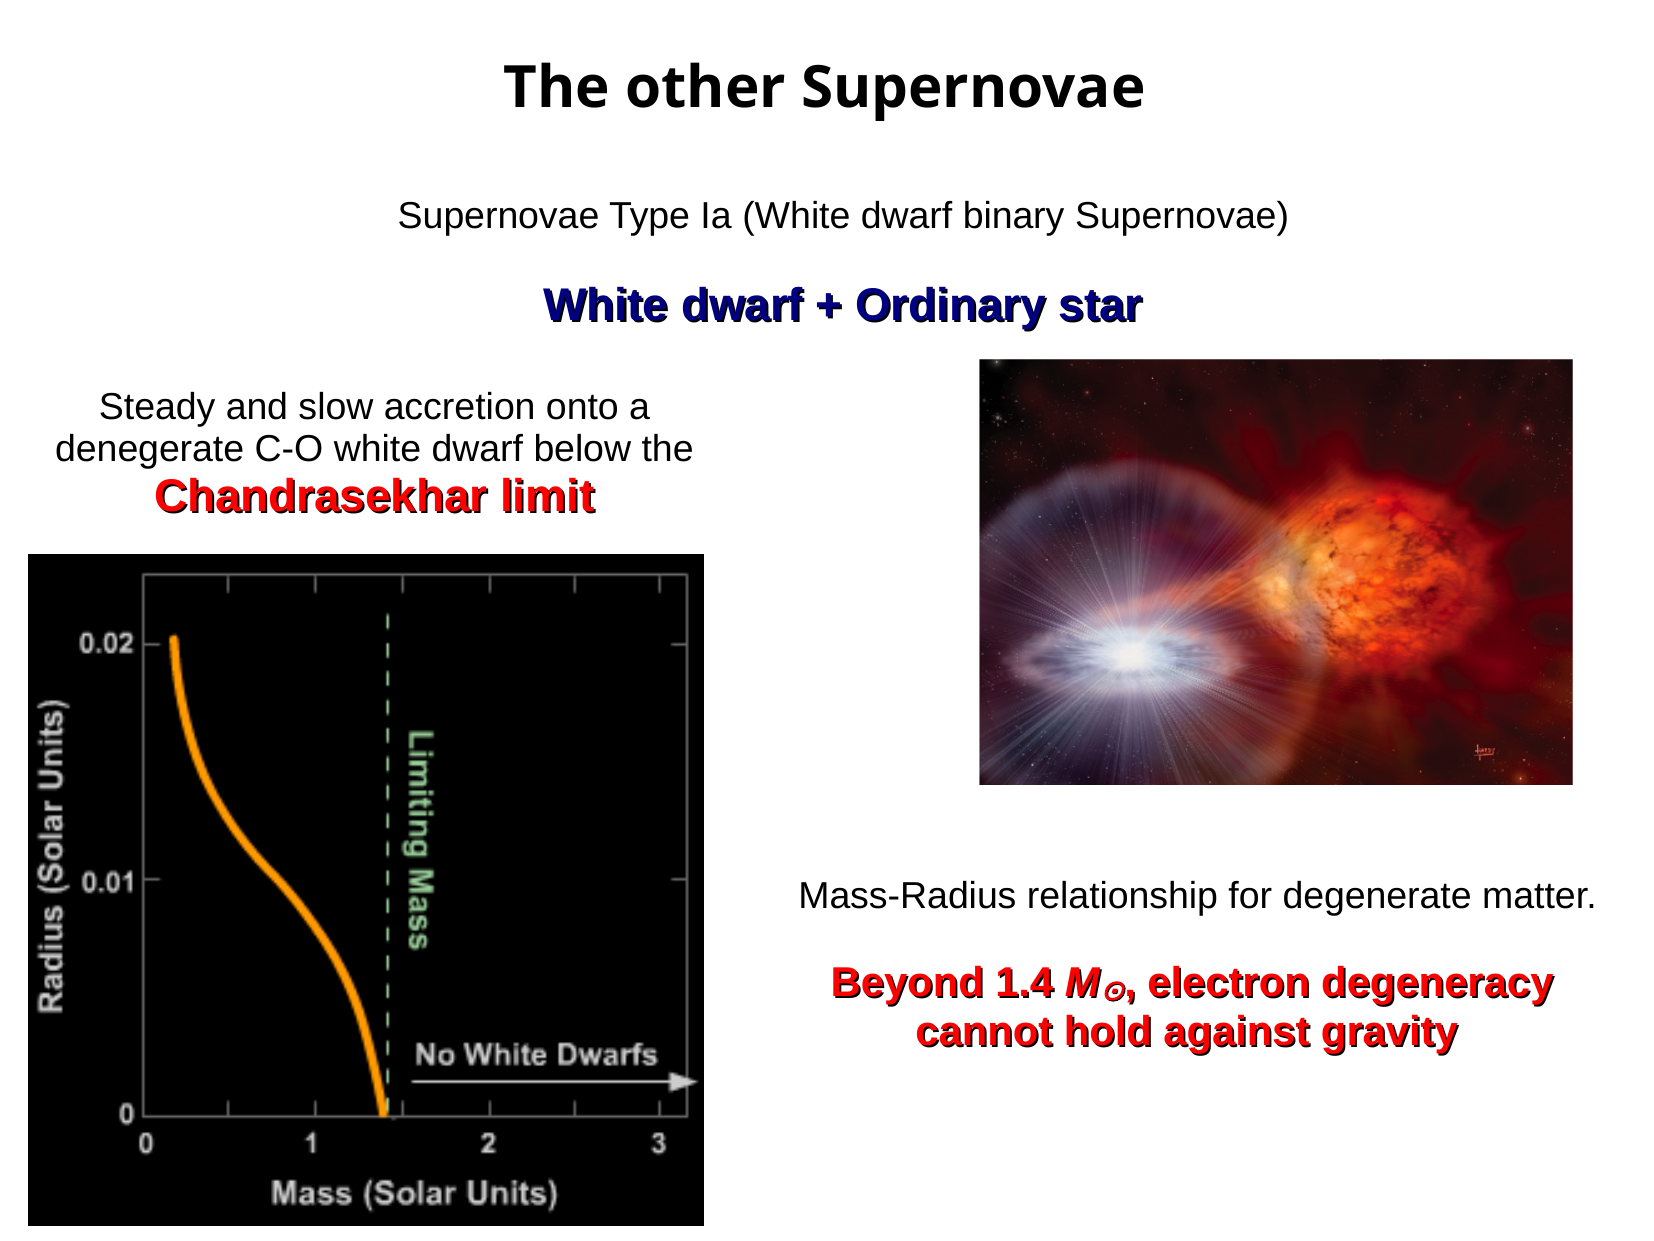

The other Supernovae
Supernovae Type Ia (White dwarf binary Supernovae)
White dwarf + Ordinary star
Steady and slow accretion onto a denegerate C-O white dwarf below the Chandrasekhar limit
Mass-Radius relationship for degenerate matter.
Beyond 1.4 M⊙, electron degeneracy
cannot hold against gravity